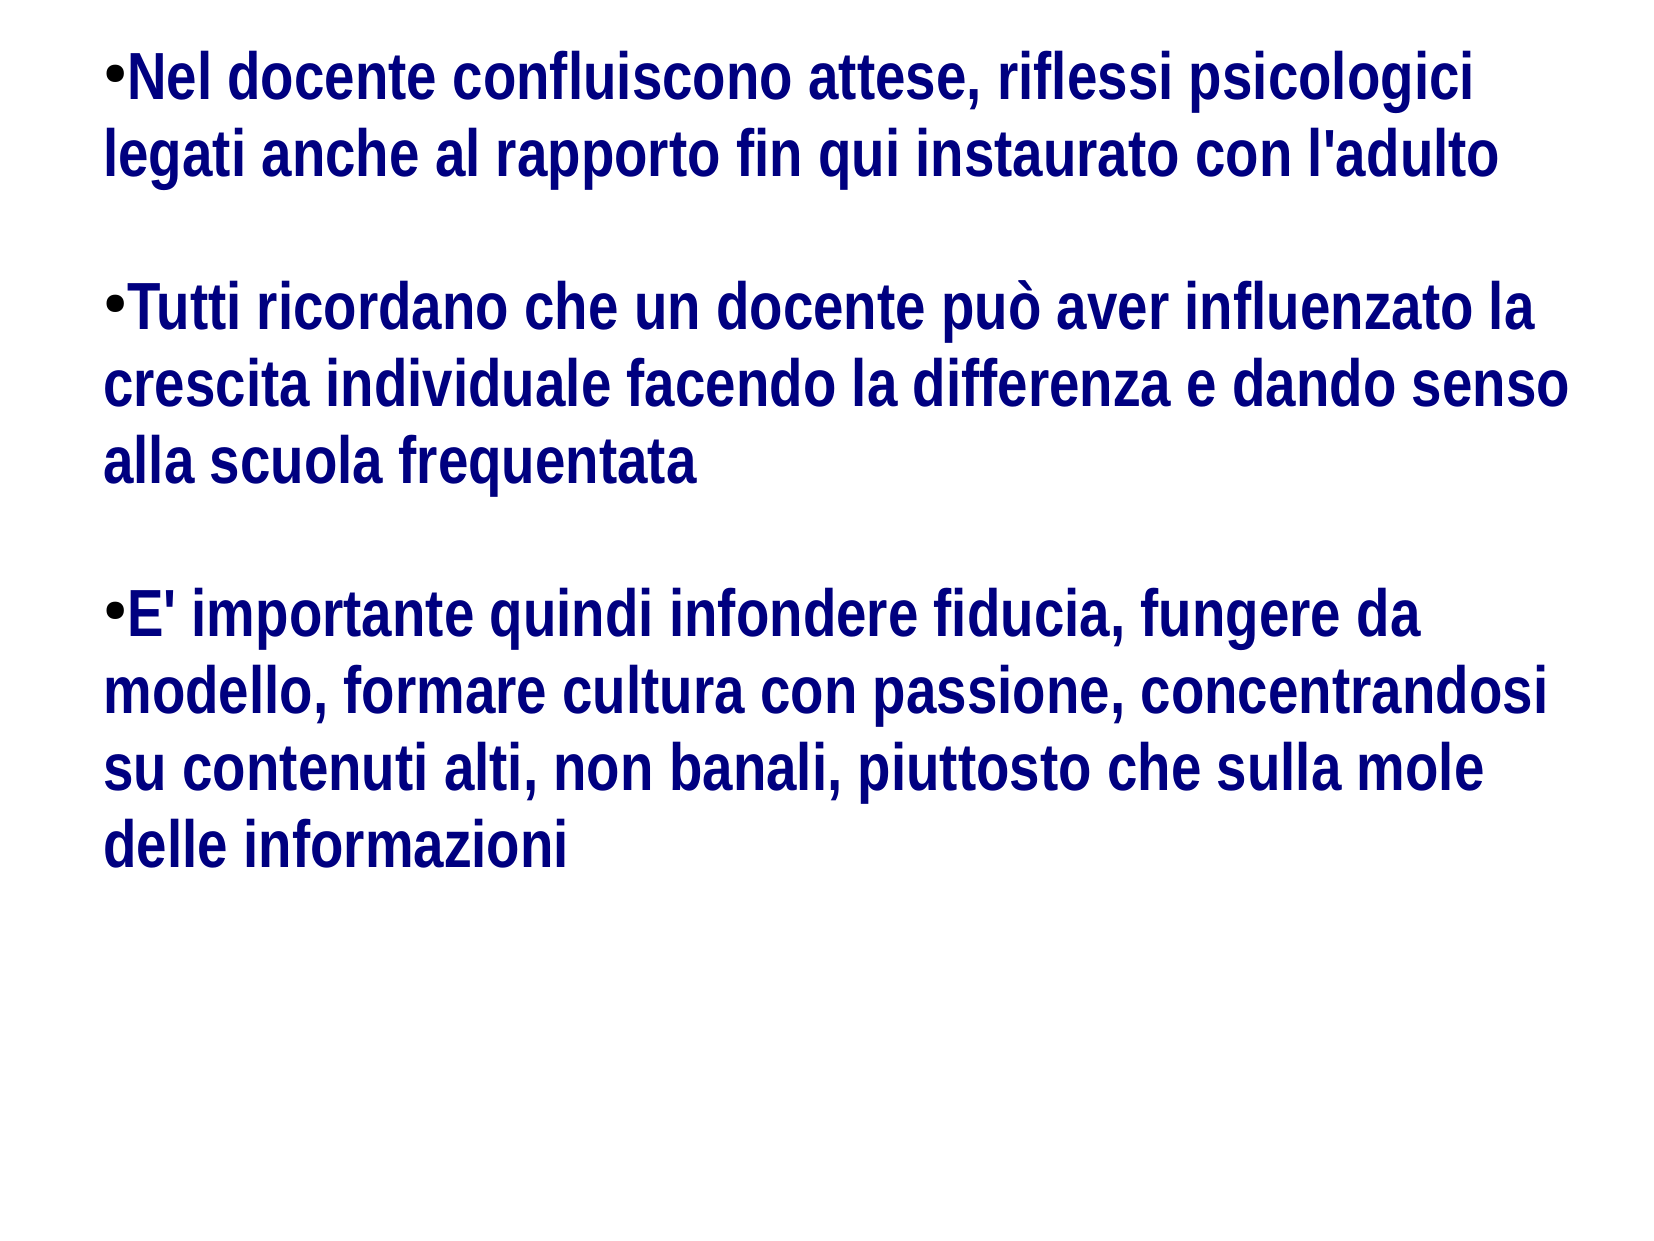

Nel docente confluiscono attese, riflessi psicologici legati anche al rapporto fin qui instaurato con l'adulto
Tutti ricordano che un docente può aver influenzato la crescita individuale facendo la differenza e dando senso alla scuola frequentata
E' importante quindi infondere fiducia, fungere da modello, formare cultura con passione, concentrandosi su contenuti alti, non banali, piuttosto che sulla mole delle informazioni